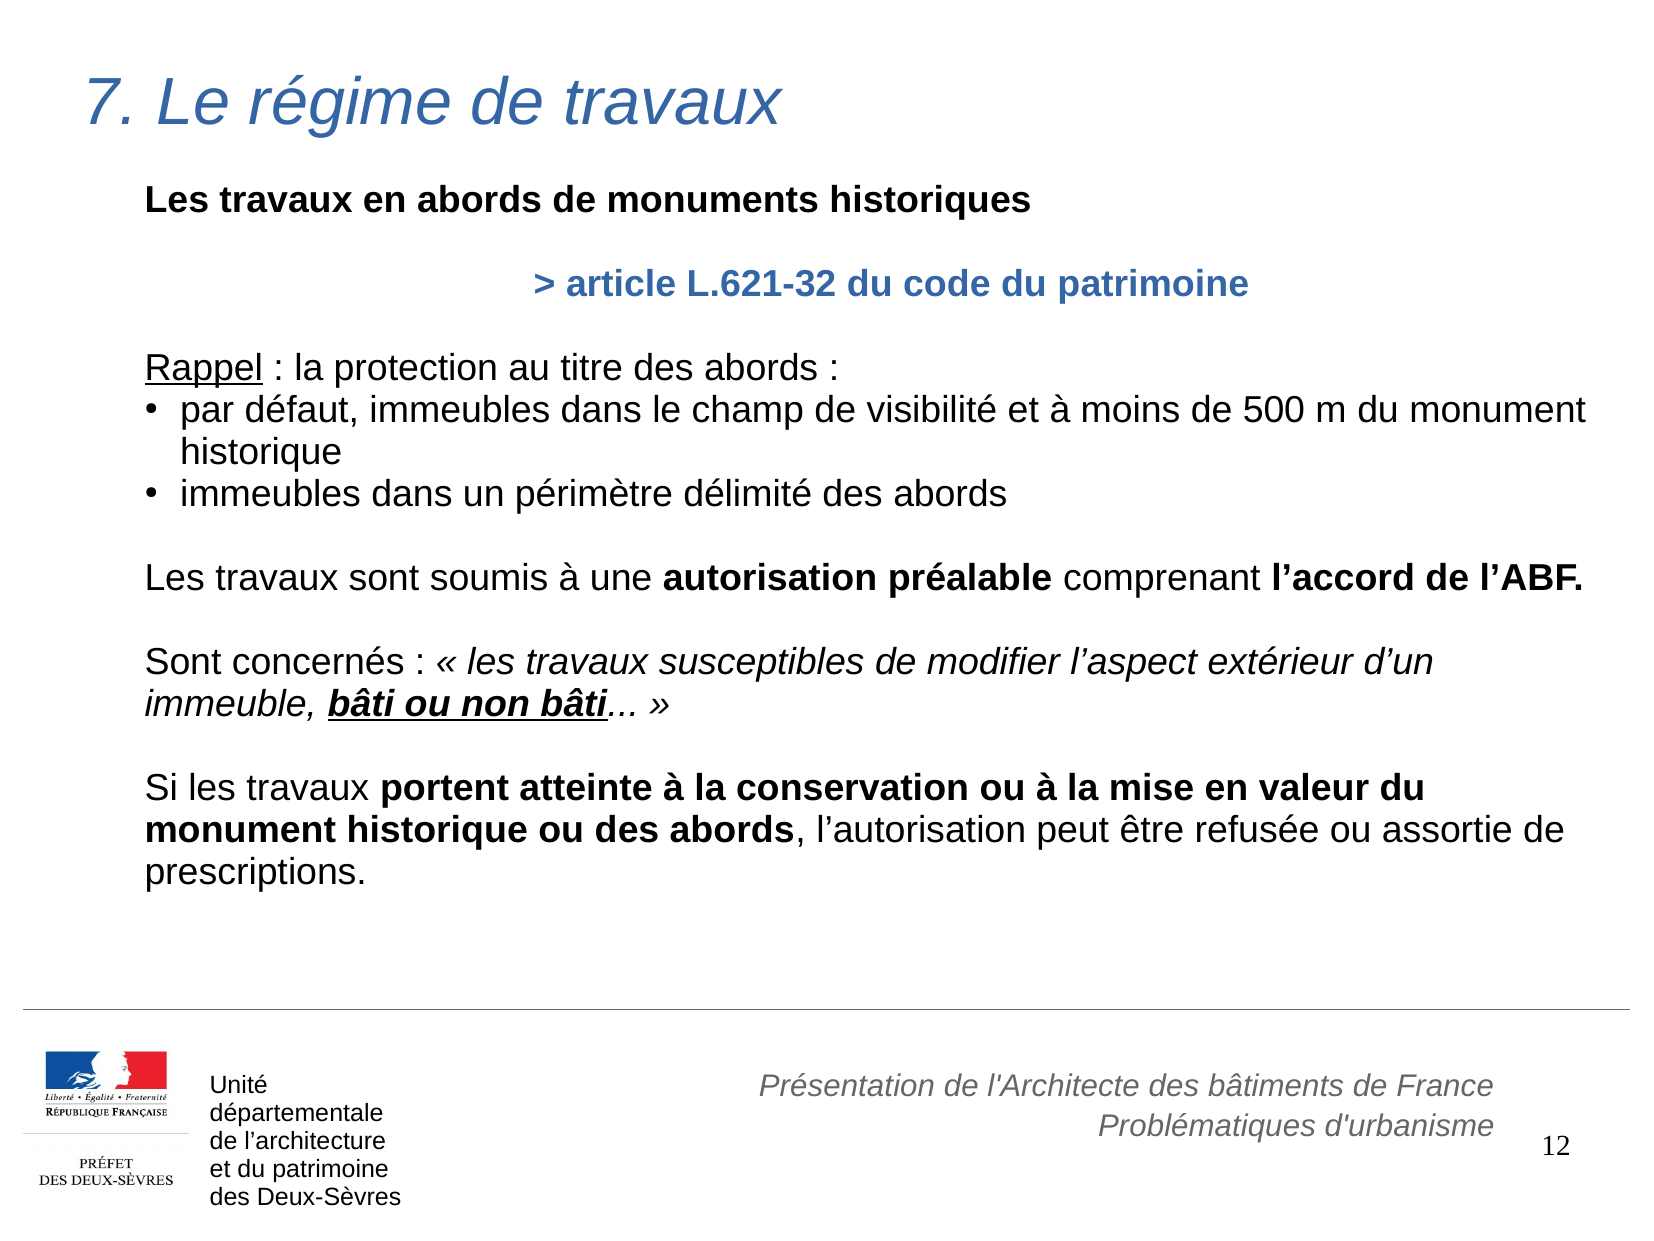

# 7. Le régime de travaux
Les travaux en abords de monuments historiques
> article L.621-32 du code du patrimoine
Rappel : la protection au titre des abords :
par défaut, immeubles dans le champ de visibilité et à moins de 500 m du monument historique
immeubles dans un périmètre délimité des abords
Les travaux sont soumis à une autorisation préalable comprenant l’accord de l’ABF.
Sont concernés : « les travaux susceptibles de modifier l’aspect extérieur d’un immeuble, bâti ou non bâti... »
Si les travaux portent atteinte à la conservation ou à la mise en valeur du monument historique ou des abords, l’autorisation peut être refusée ou assortie de prescriptions.
Présentation de l'Architecte des bâtiments de France
Problématiques d'urbanisme
Unité
départementale
de l’architecture
et du patrimoine
des Deux-Sèvres
12